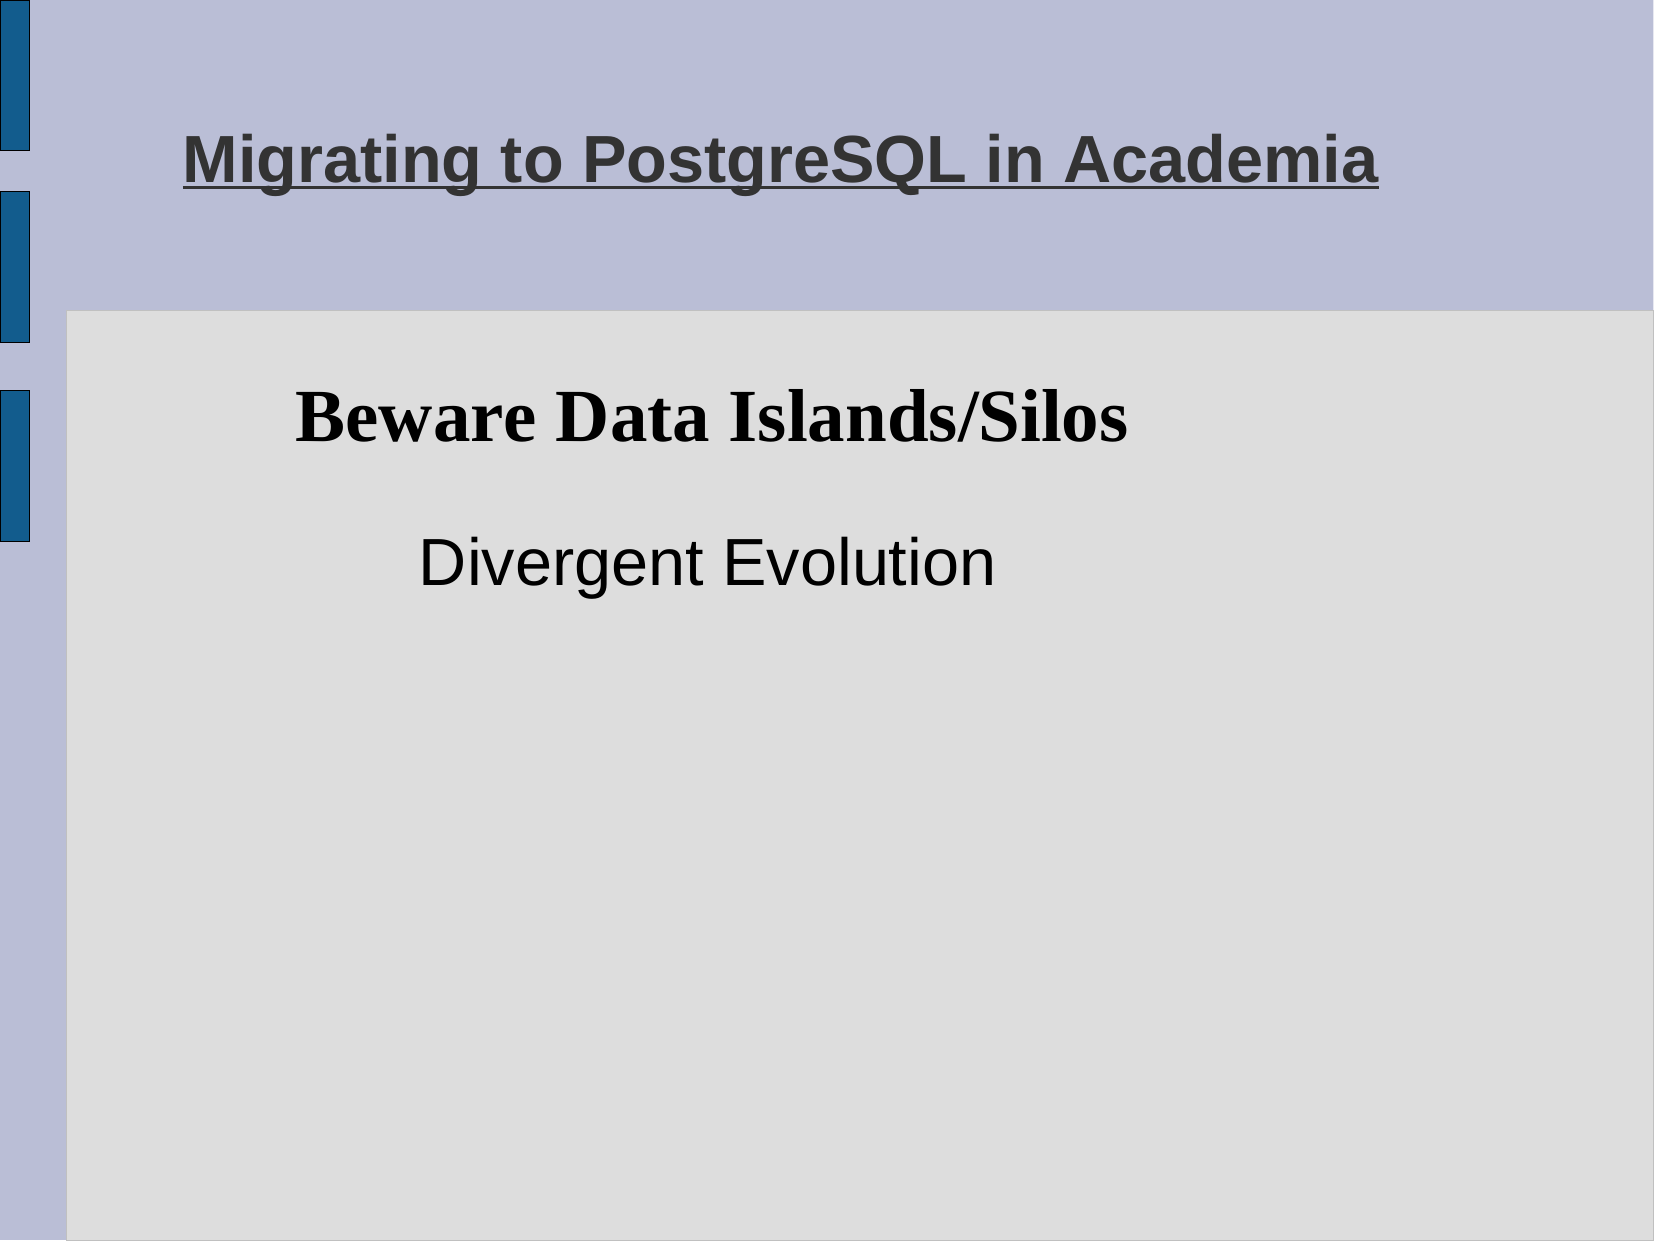

# Migrating to PostgreSQL in Academia
Beware Data Islands/Silos
Divergent Evolution